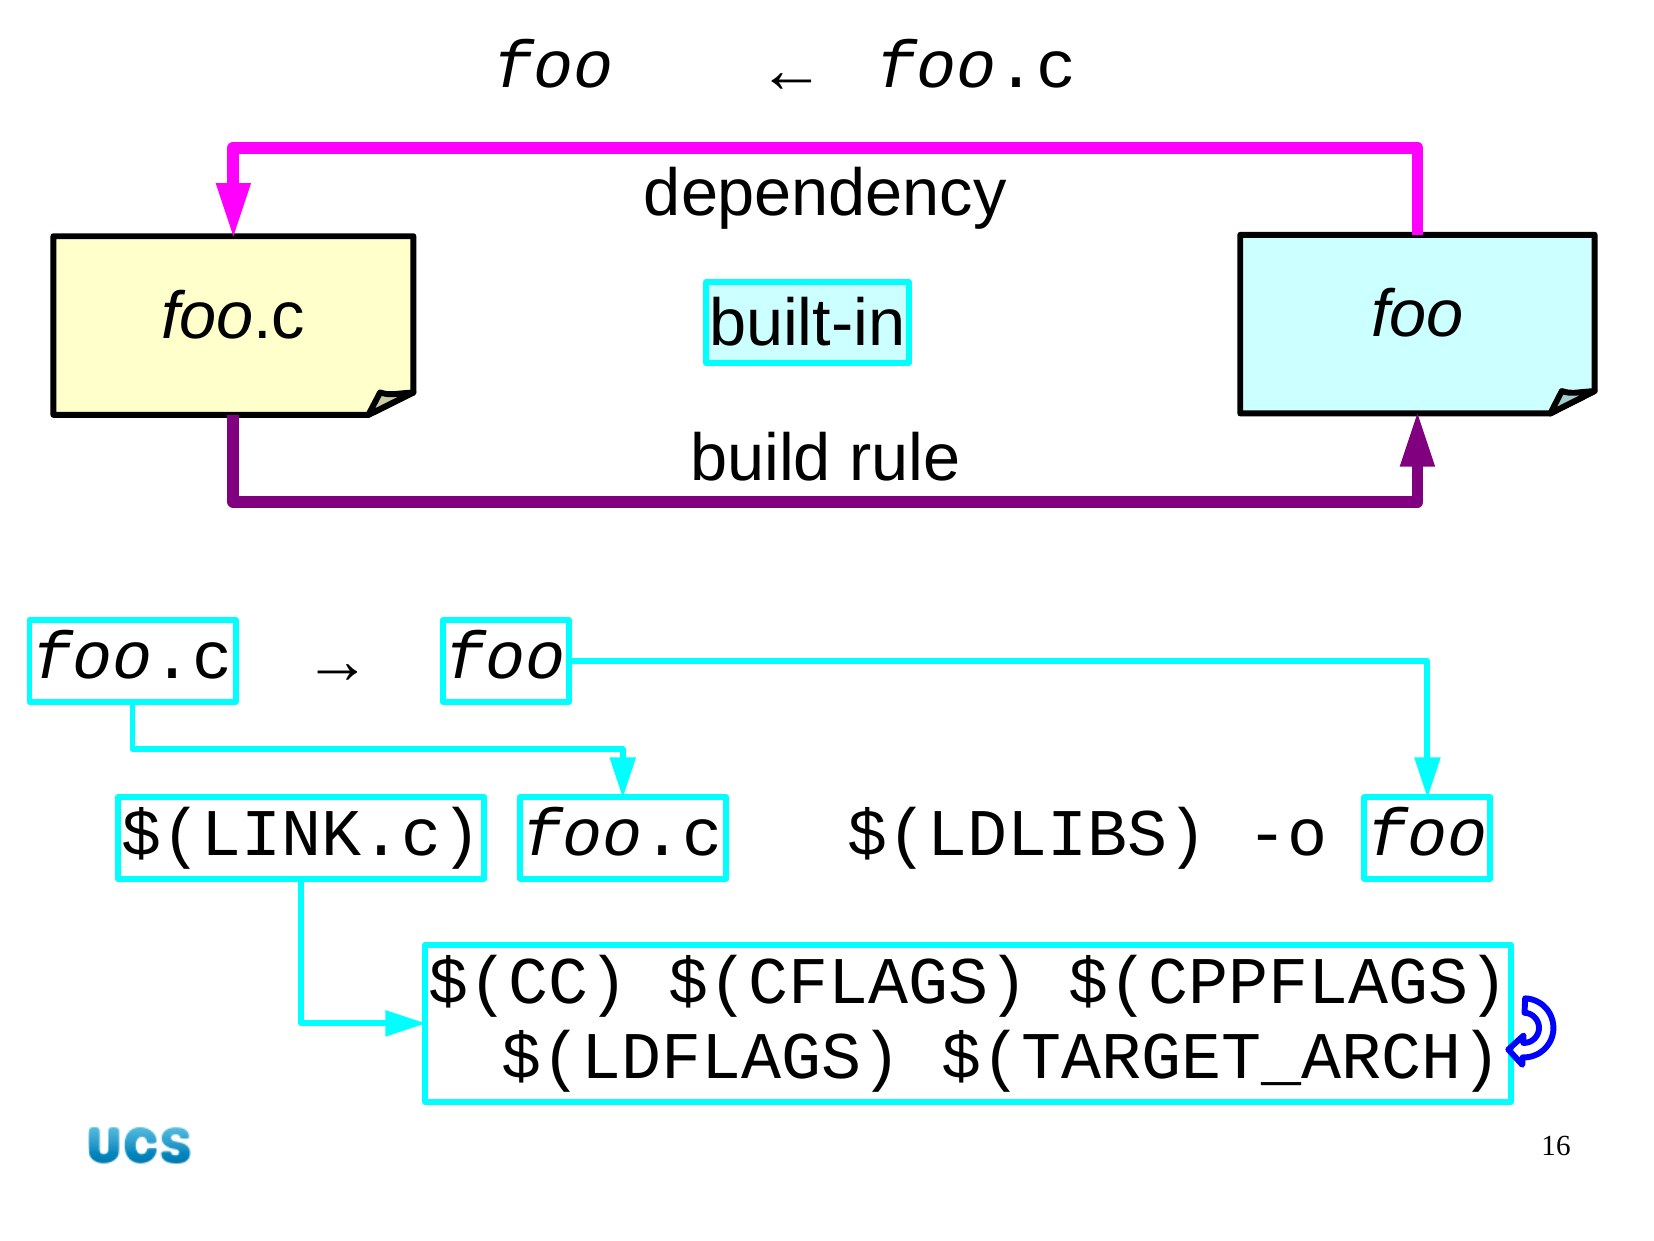

foo
←
foo.c
foo
foo.c
built-in
foo.c
→
foo
$(LINK.c)
foo.c
$(LDLIBS) -o
foo
$(CC) $(CFLAGS) $(CPPFLAGS)
	$(LDFLAGS) $(TARGET_ARCH)
16